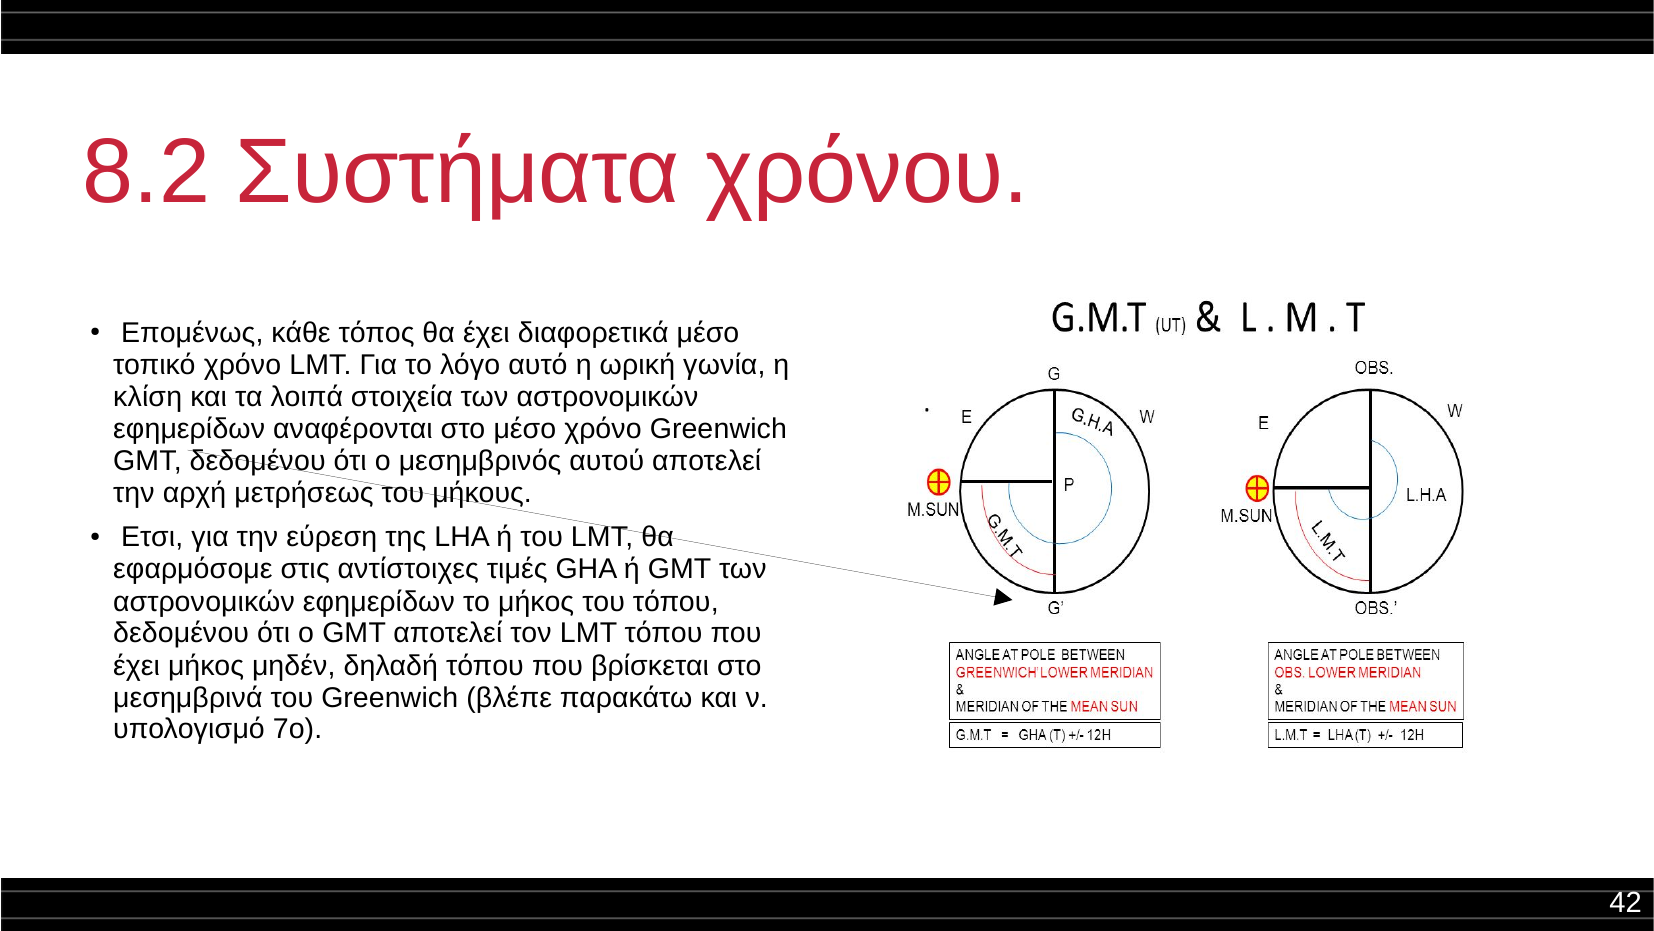

# 8.2 Συστήματα χρόνου.
 Επομένως, κάθε τόπος θα έχει διαφορετικά μέσο τοπικό χρόνο LΜΤ. Για το λόγο αυτό η ωρική γωνία, η κλίση και τα λοιπά στοιχεία των αστρονομικών εφημερίδων αναφέρονται στο μέσο χρόνο Greenwich GMT, δεδομένου ότι ο μεσημβρινός αυτού αποτελεί την αρχή μετρήσεως του μήκους.
 Ετσι, για την εύρεση της LHΑ ή του LΜΤ, θα εφαρμόσομε στις αντίστοιχες τιμές GHA ή GMT των αστρονομικών εφημερίδων το μήκος του τόπου, δεδομένου ότι ο GMT αποτελεί τον LΜΤ τόπου που έχει μήκος μηδέν, δηλαδή τόπου που βρίσκεται στο μεσημβρινά του Greenwich (βλέπε παρακάτω και ν. υπολογισμό 7ο).